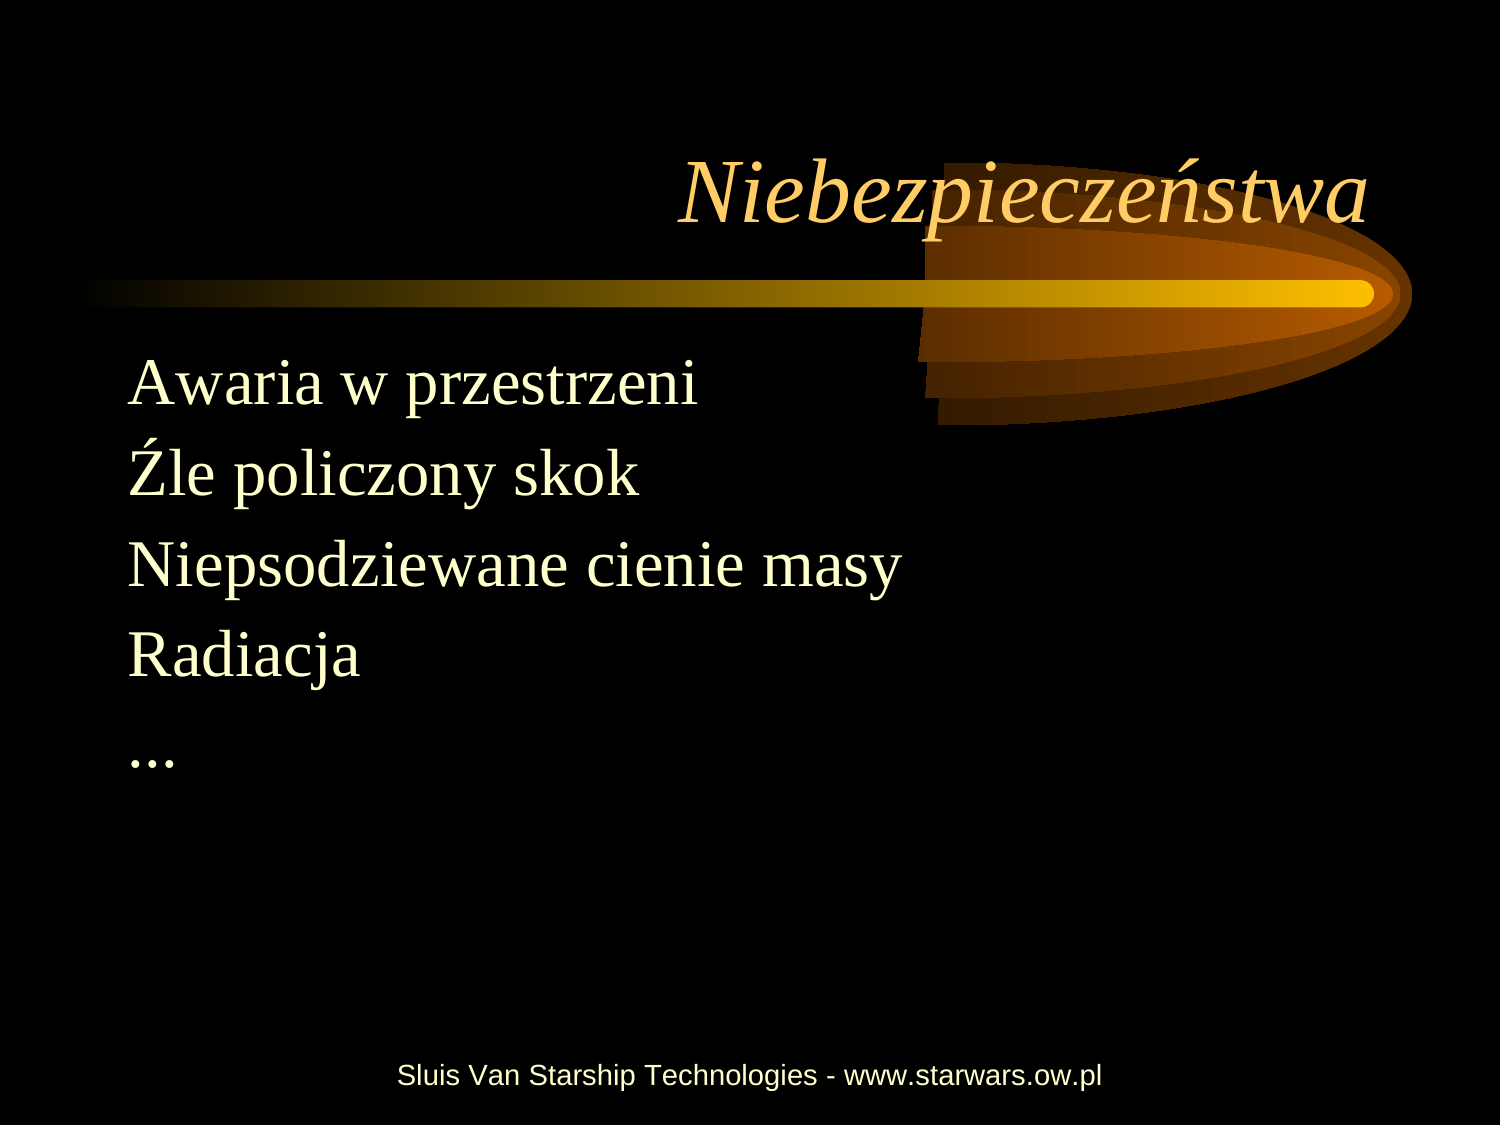

# Niebezpieczeństwa
Awaria w przestrzeni
Źle policzony skok
Niepsodziewane cienie masy
Radiacja
...
Sluis Van Starship Technologies - www.starwars.ow.pl